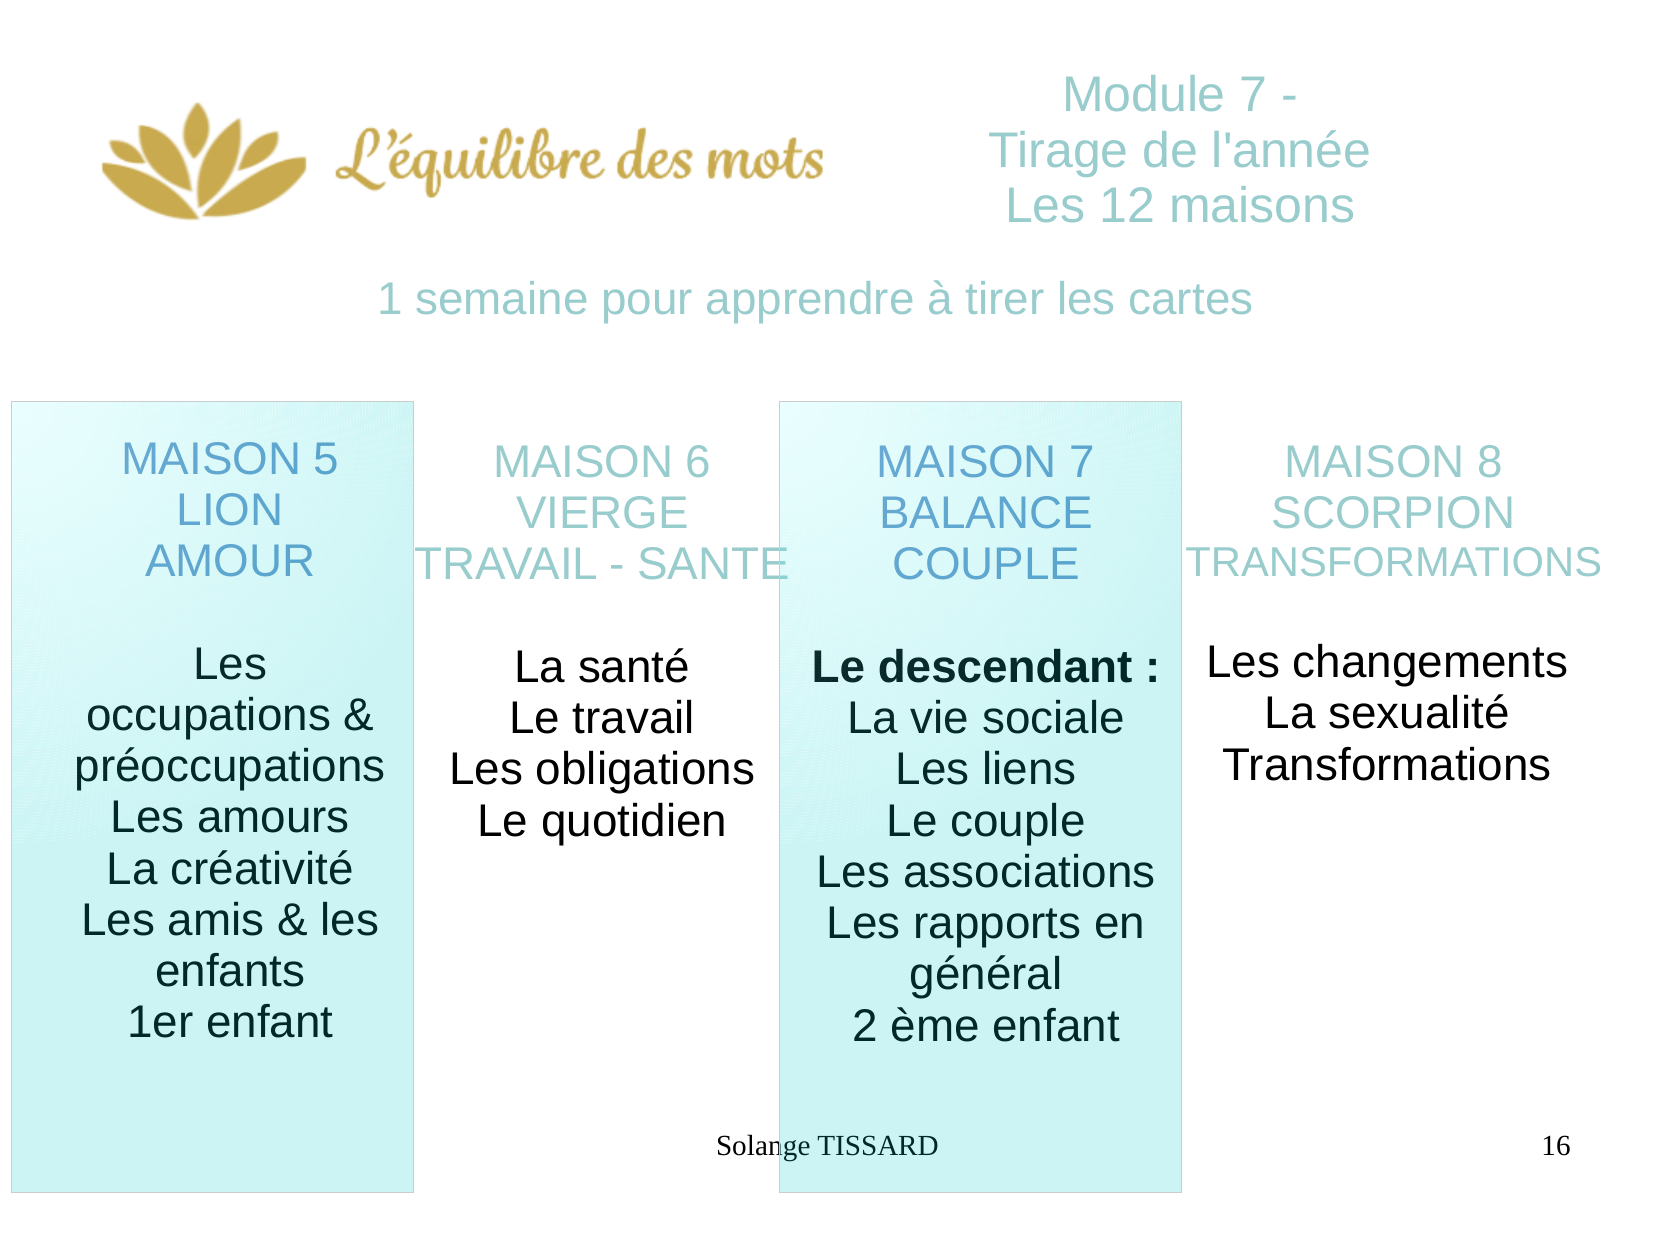

# Module 7 - Tirage de l'année Les 12 maisons
1 semaine pour apprendre à tirer les cartes
MAISON 5
LION
AMOUR
Les occupations & préoccupations
Les amours
La créativité
Les amis & les enfants
1er enfant
MAISON 7
BALANCE
COUPLE
Le descendant :
La vie sociale
Les liens
Le couple
Les associations
Les rapports en général
2 ème enfant
MAISON 8
SCORPION
TRANSFORMATIONS
Les changements
La sexualité
Transformations
MAISON 6
VIERGE
TRAVAIL - SANTE
La santé
Le travail
Les obligations
Le quotidien
Solange TISSARD
16